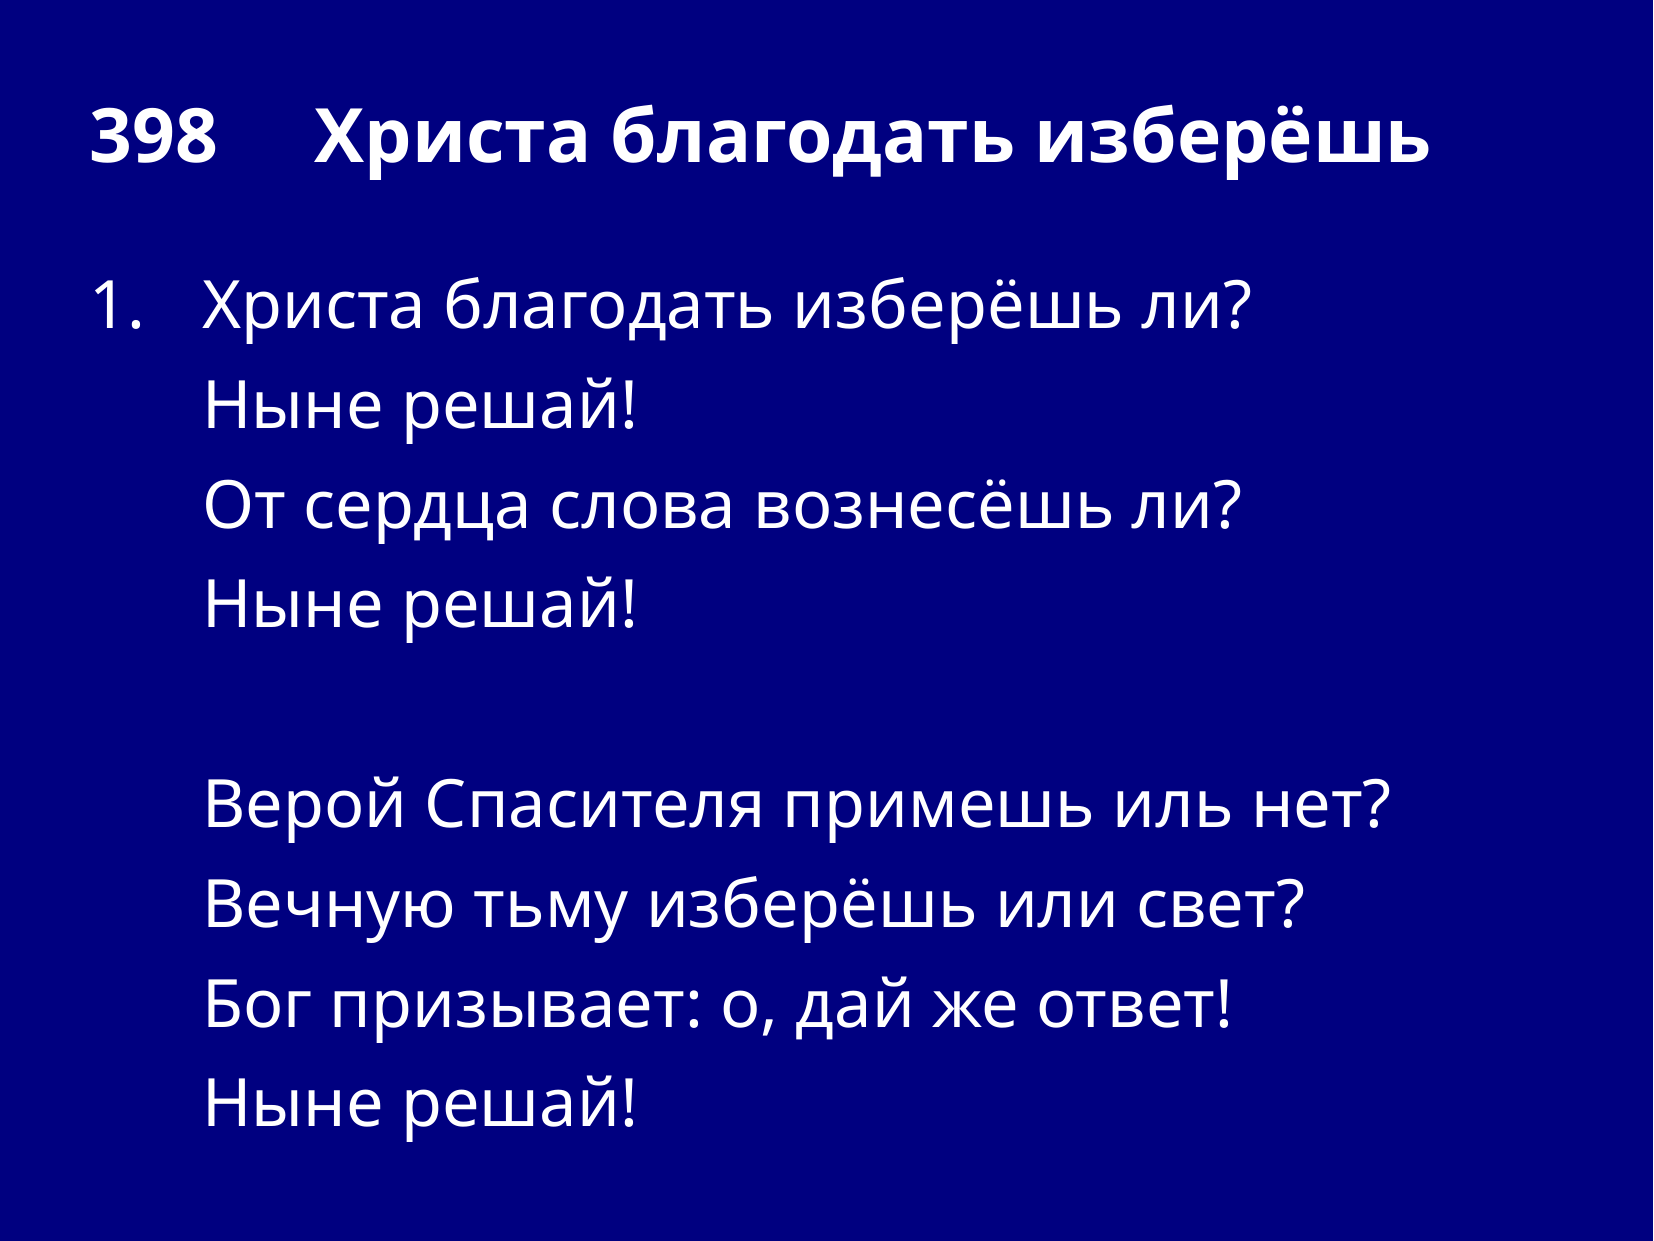

398	Христа благодать изберёшь
1.	Христа благодать изберёшь ли?
	Ныне решай!
	От сердца слова вознесёшь ли?
	Ныне решай!
	Верой Спасителя примешь иль нет?
	Вечную тьму изберёшь или свет?
	Бог призывает: о, дай же ответ!
	Ныне решай!